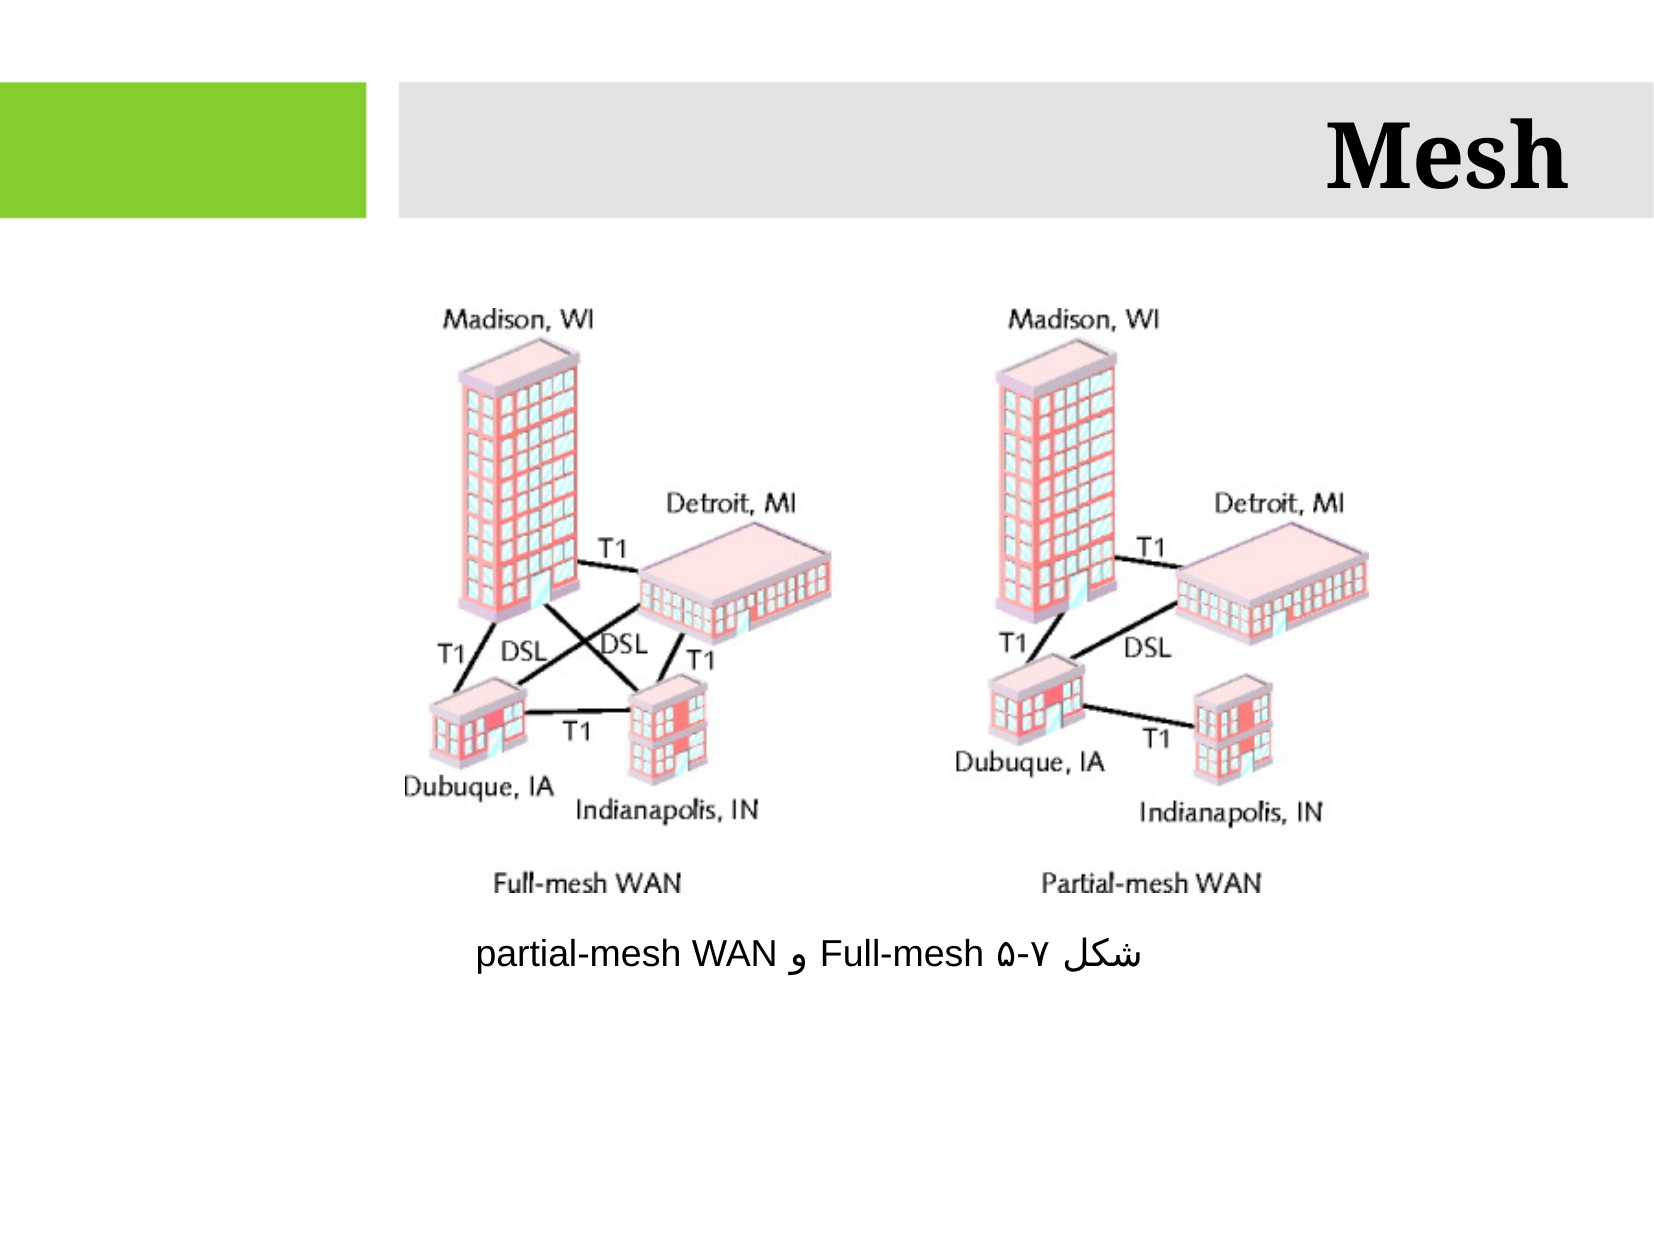

# Mesh
شکل ۷-۵ Full-mesh و partial-mesh WAN